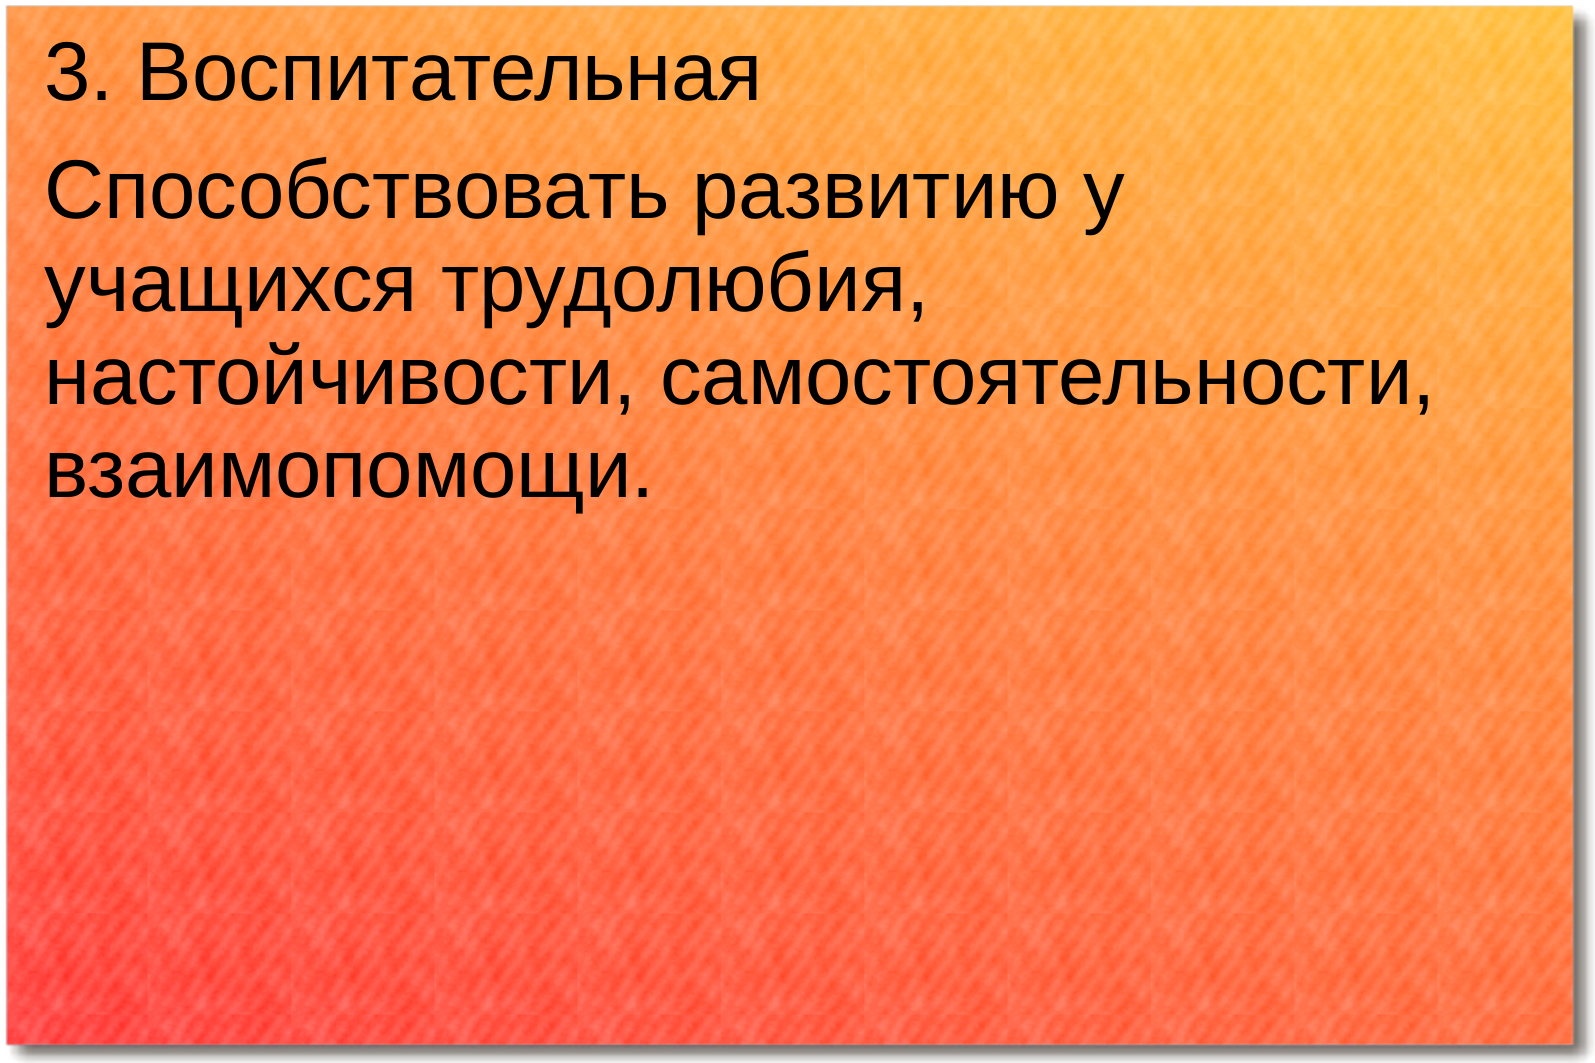

3. Воспитательная
Способствовать развитию у учащихся трудолюбия, настойчивости, самостоятельности, взаимопомощи.